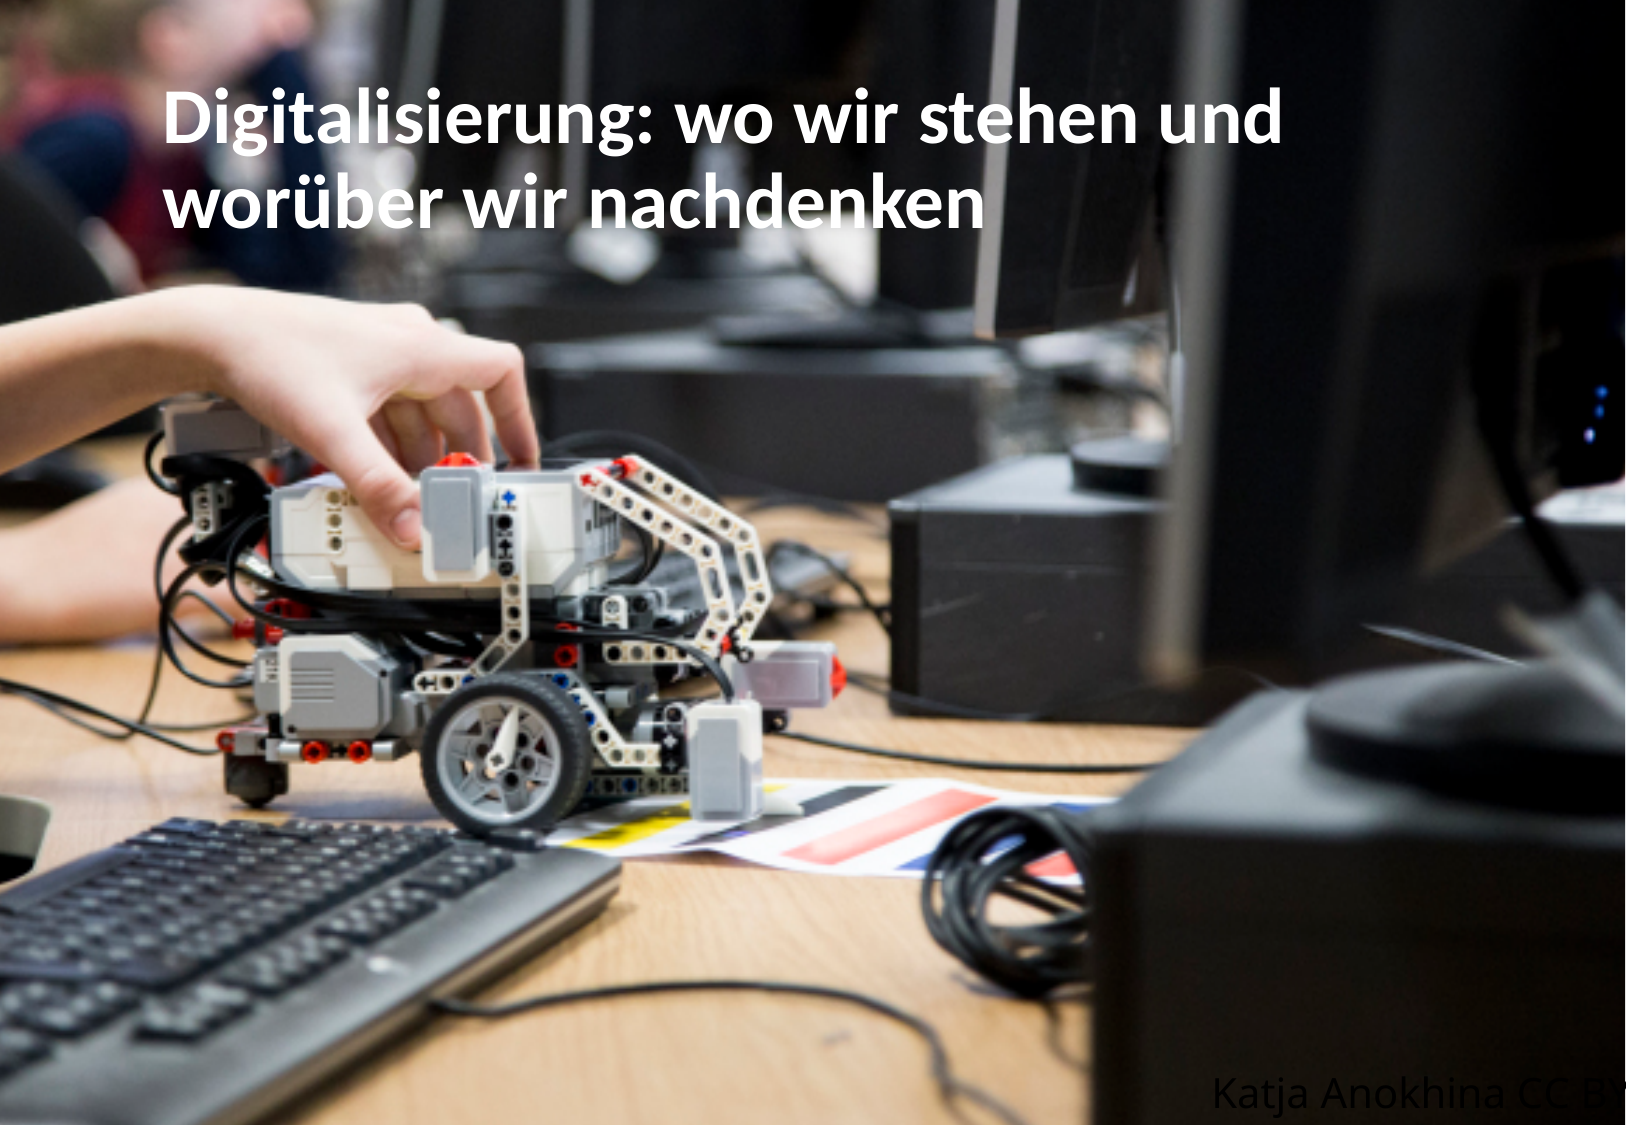

# Digitalisierung: wo wir stehen und worüber wir nachdenken
Katja Anokhina CC BY 4.0